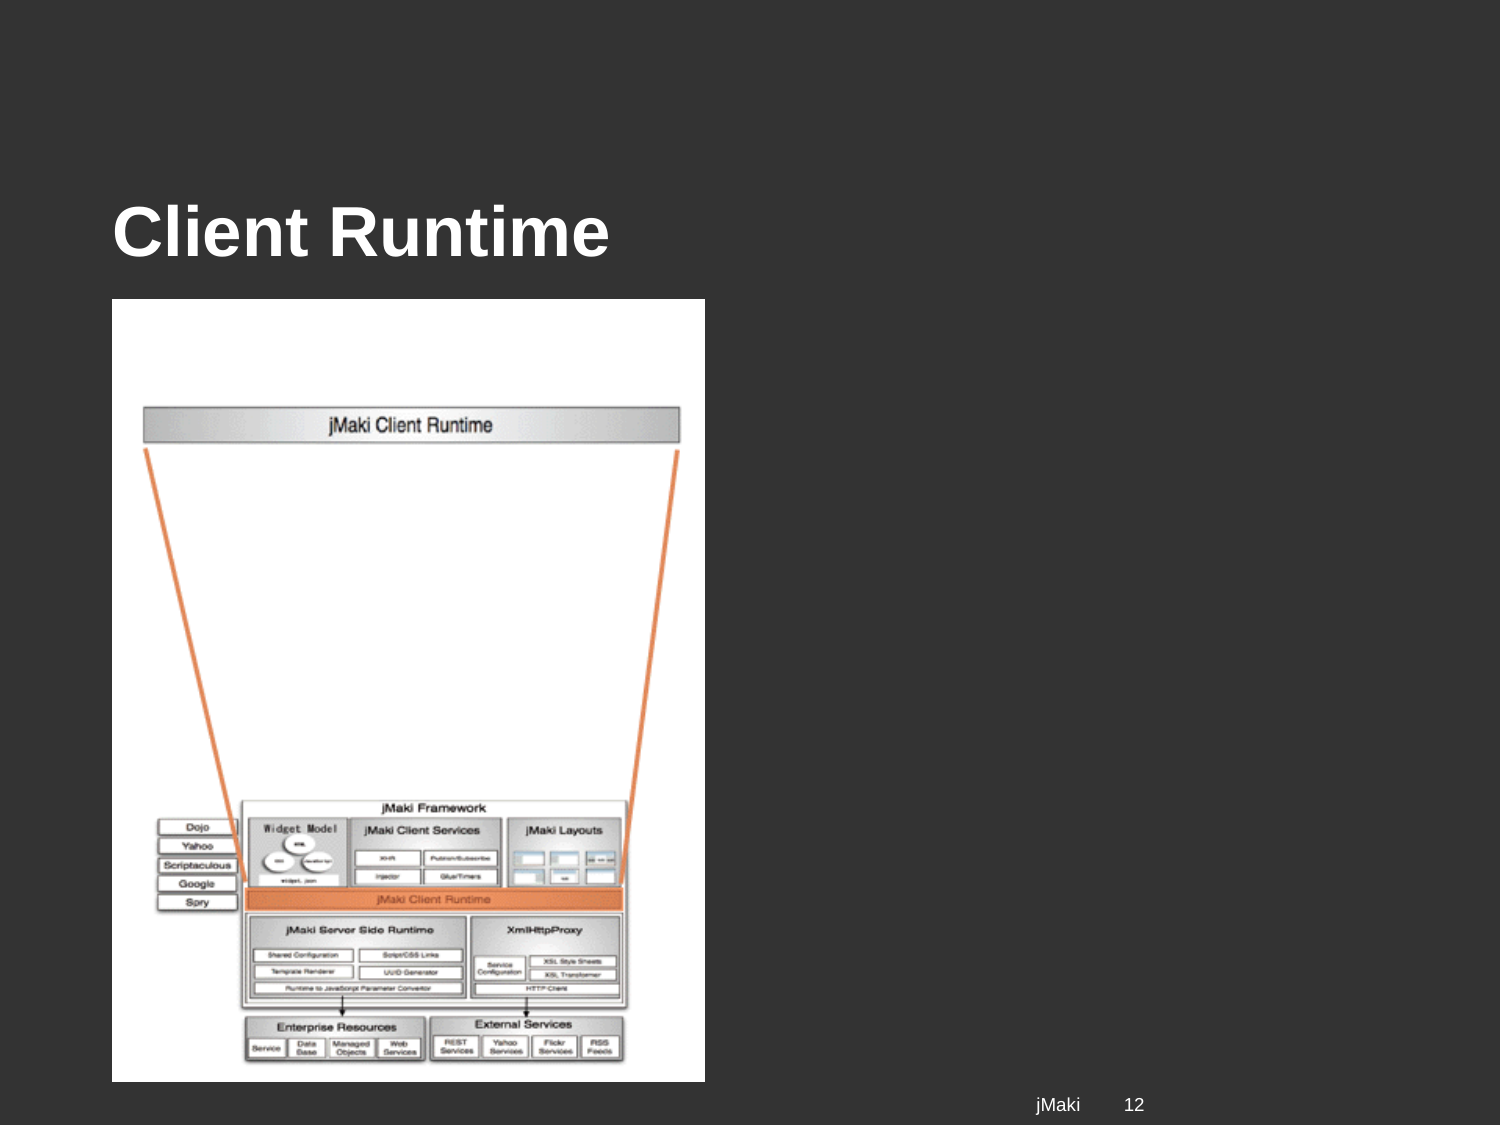

# Client Runtime
Manages widgets
Namespace
Publish / Subscribe
Script / Style Loading
Generic Container